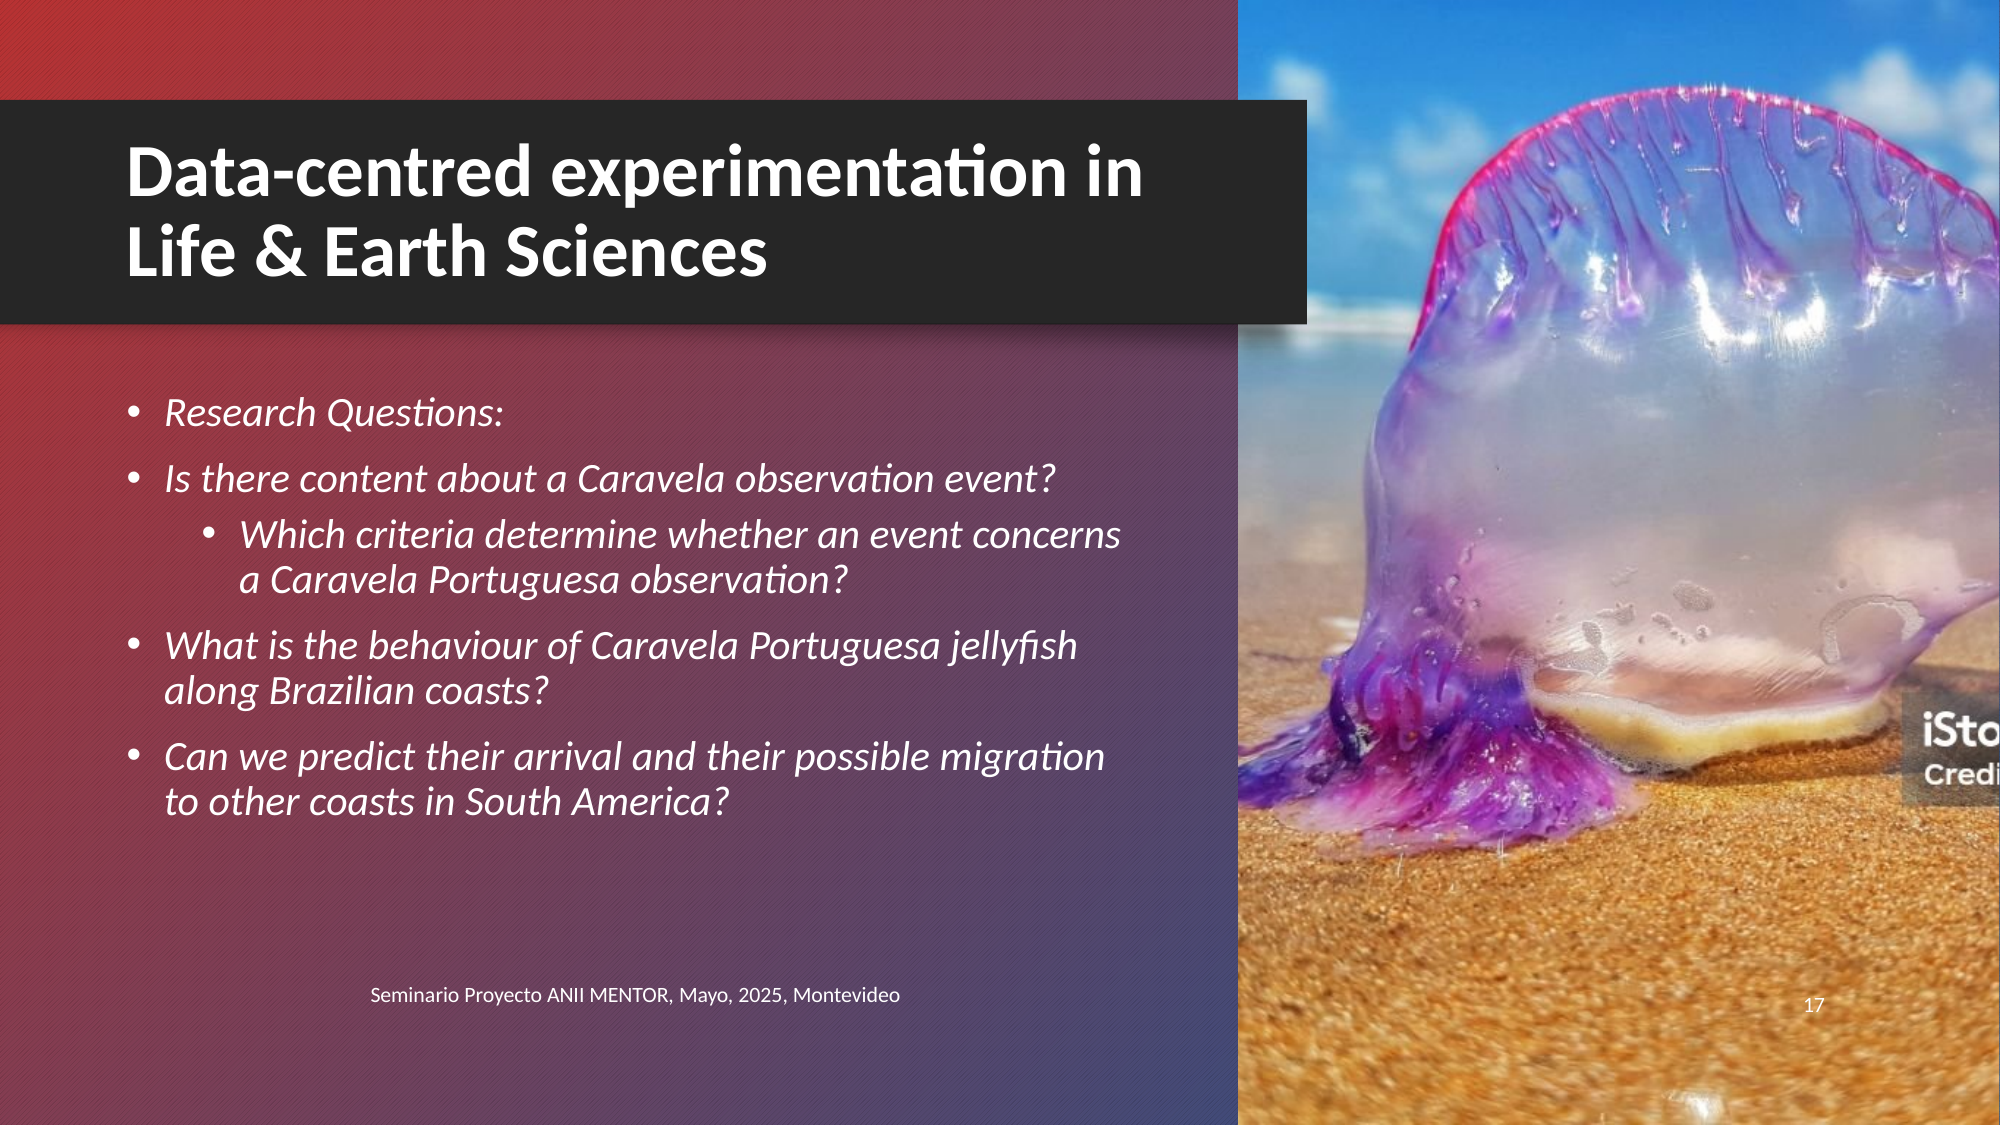

# Data-centred experimentation in Life & Earth Sciences
Research Questions:
Is there content about a Caravela observation event?
Which criteria determine whether an event concerns a Caravela Portuguesa observation?
What is the behaviour of Caravela Portuguesa jellyfish along Brazilian coasts?
Can we predict their arrival and their possible migration to other coasts in South America?
Seminario Proyecto ANII MENTOR, Mayo, 2025, Montevideo